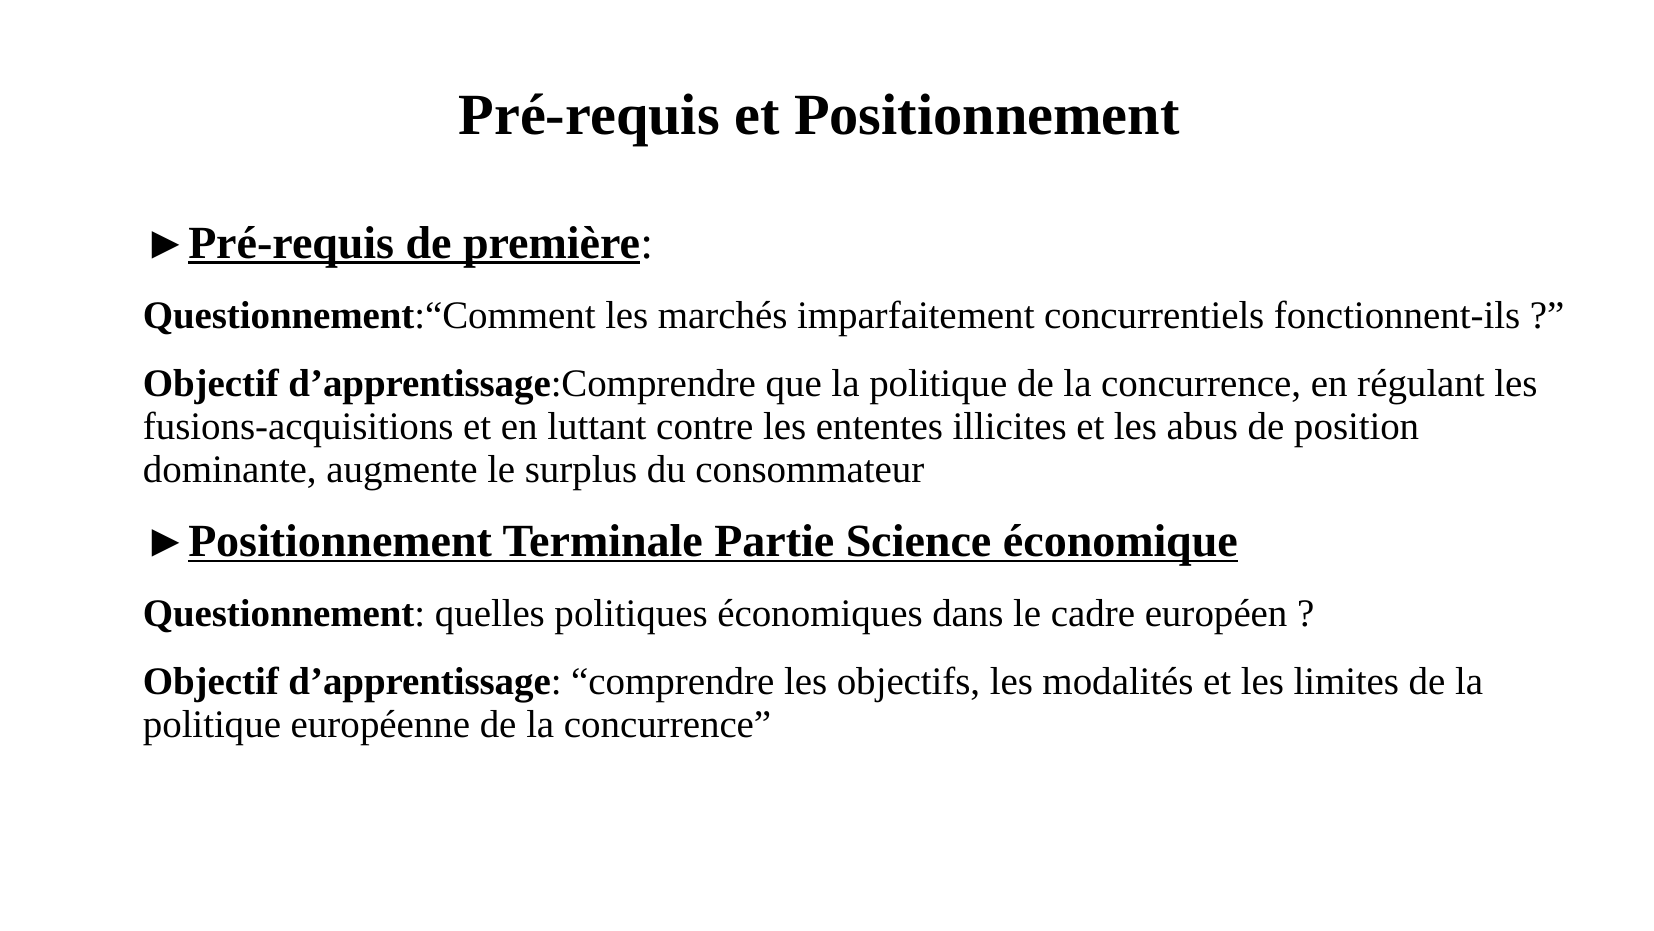

# Pré-requis et Positionnement
►Pré-requis de première:
Questionnement:“Comment les marchés imparfaitement concurrentiels fonctionnent-ils ?”
Objectif d’apprentissage:Comprendre que la politique de la concurrence, en régulant les fusions-acquisitions et en luttant contre les ententes illicites et les abus de position dominante, augmente le surplus du consommateur
►Positionnement Terminale Partie Science économique
Questionnement: quelles politiques économiques dans le cadre européen ?
Objectif d’apprentissage: “comprendre les objectifs, les modalités et les limites de la politique européenne de la concurrence”